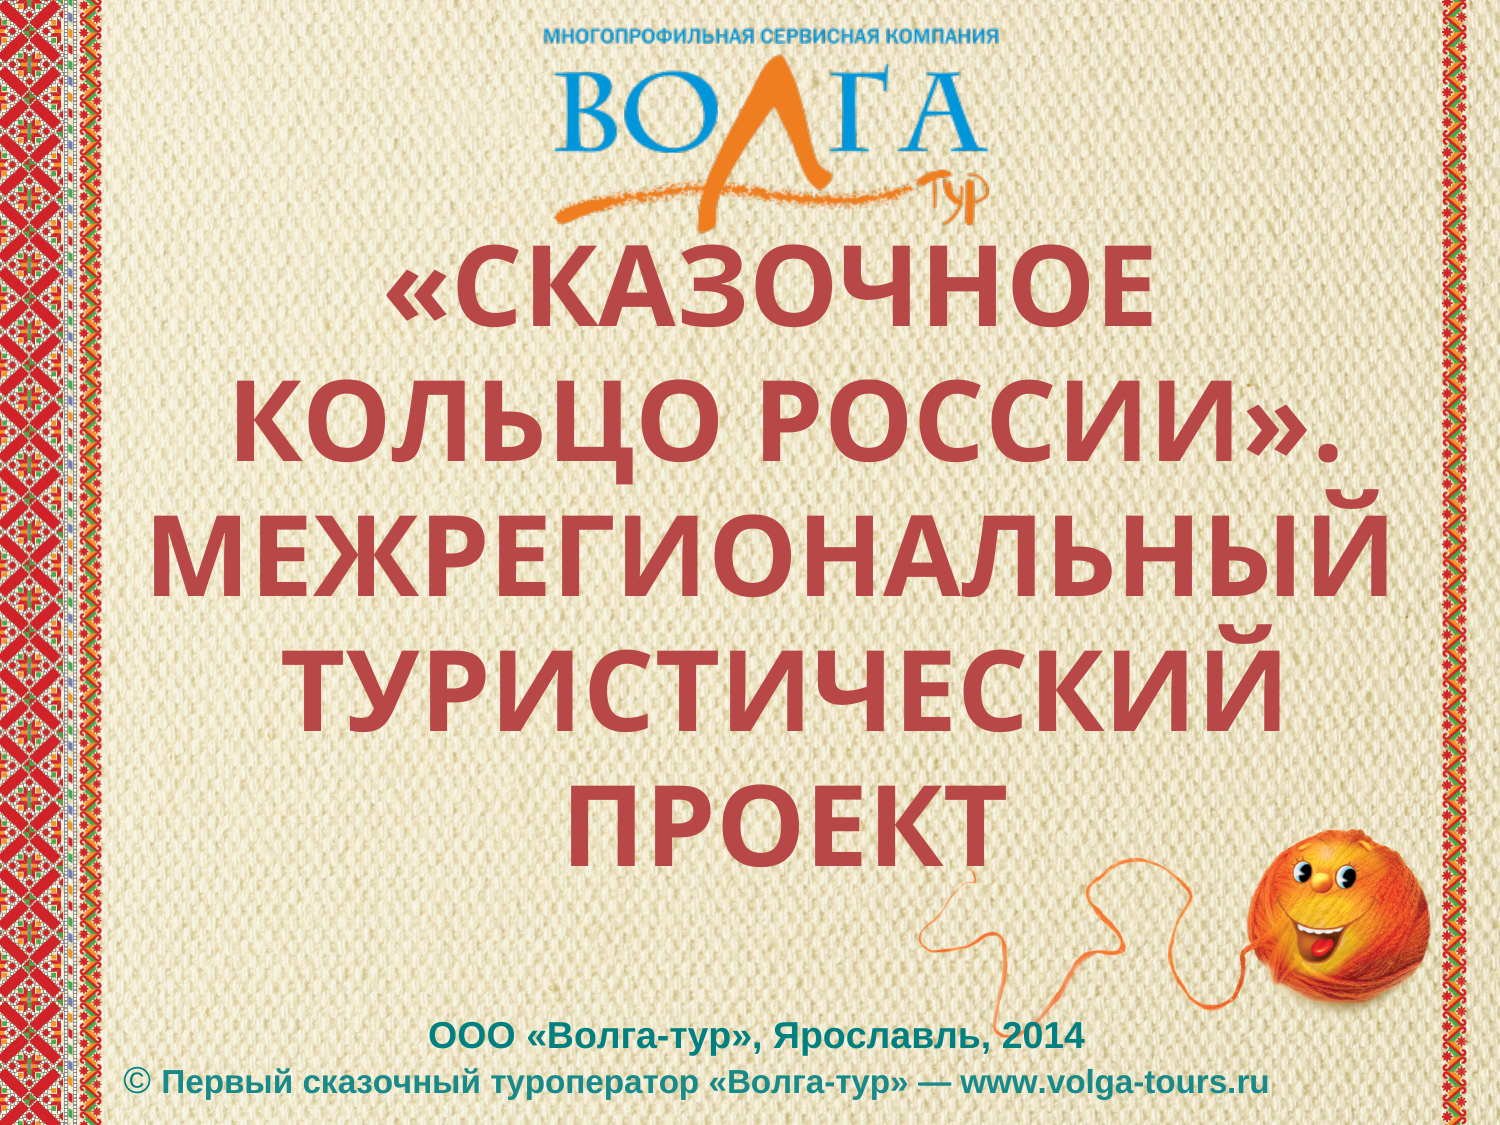

«СКАЗОЧНОЕ
КОЛЬЦО РОССИИ». МЕЖРЕГИОНАЛЬНЫЙ ТУРИСТИЧЕСКИЙ ПРОЕКТ
ООО «Волга-тур», Ярославль, 2014
© Первый сказочный туроператор «Волга-тур» — www.volga-tours.ru